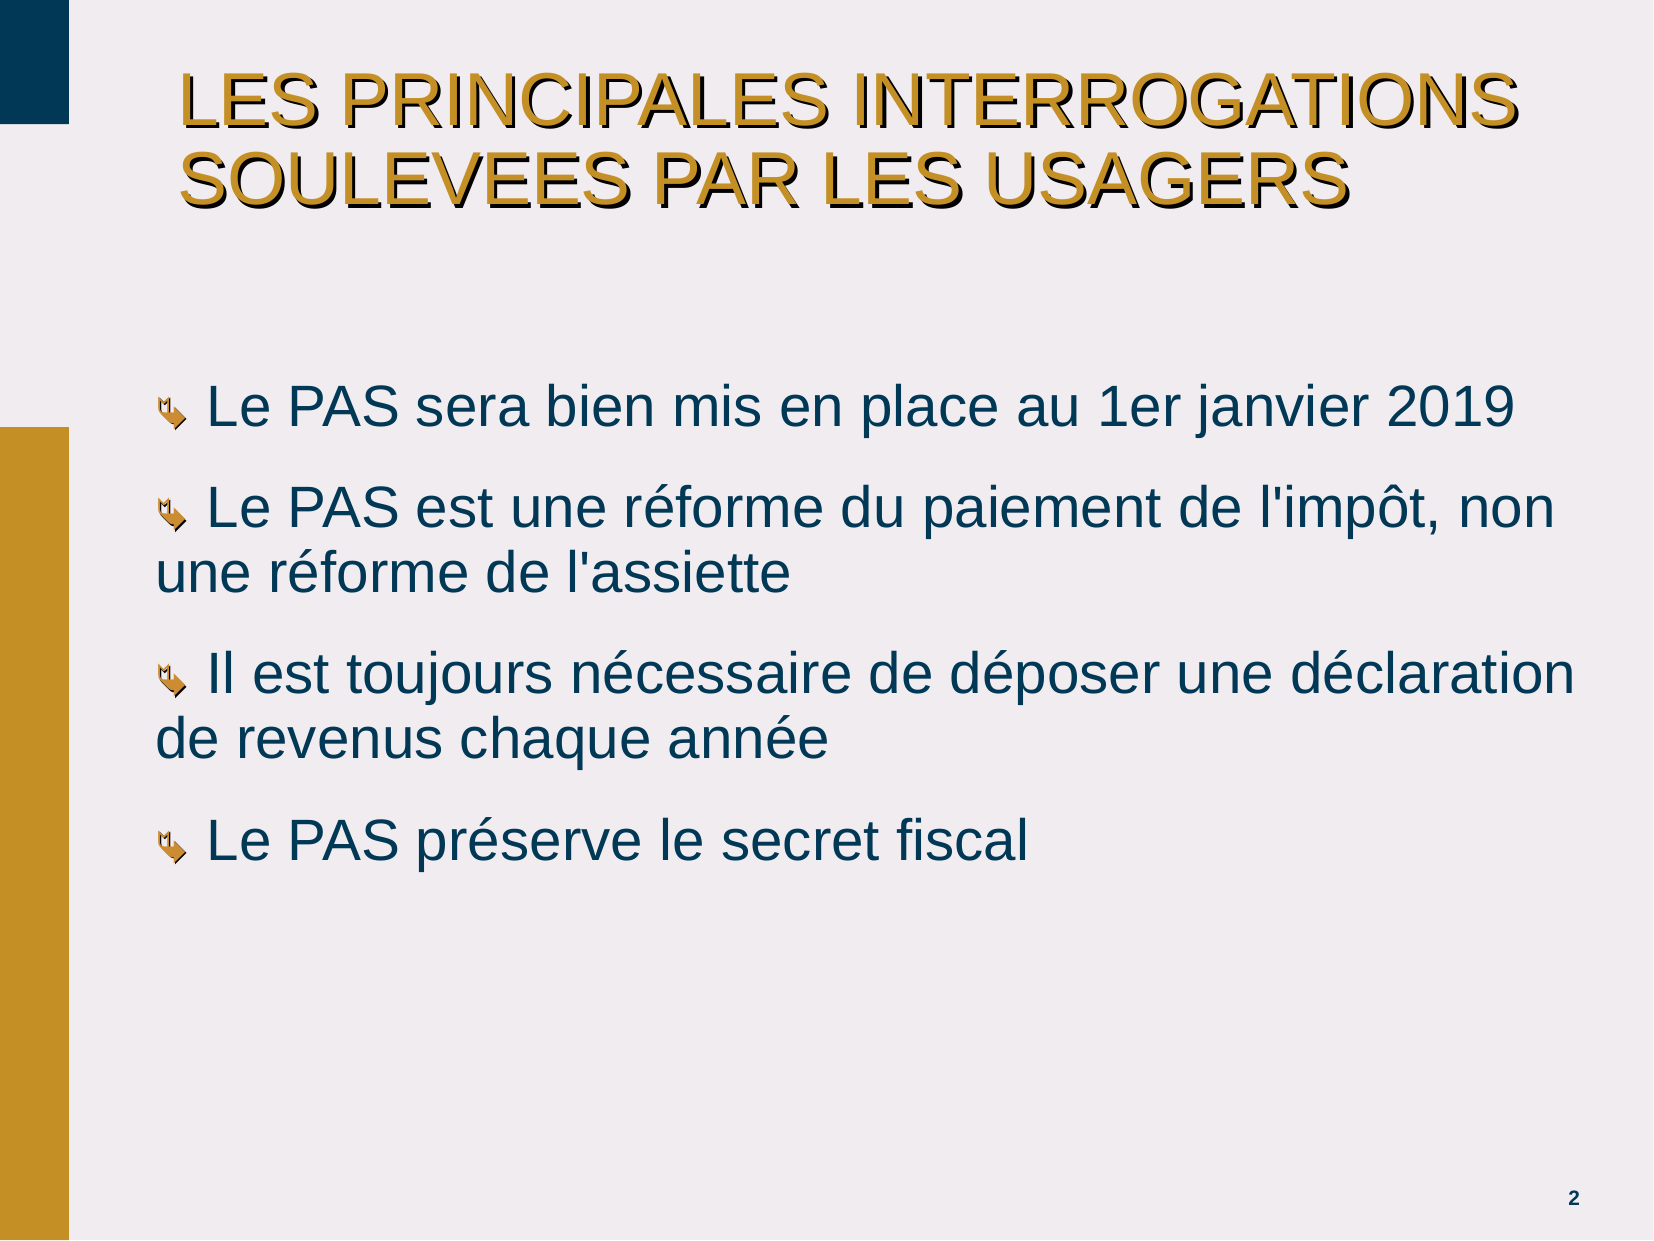

LES PRINCIPALES INTERROGATIONS SOULEVEES PAR LES USAGERS
#  Le PAS sera bien mis en place au 1er janvier 2019
 Le PAS est une réforme du paiement de l'impôt, non une réforme de l'assiette
 Il est toujours nécessaire de déposer une déclaration de revenus chaque année
 Le PAS préserve le secret fiscal